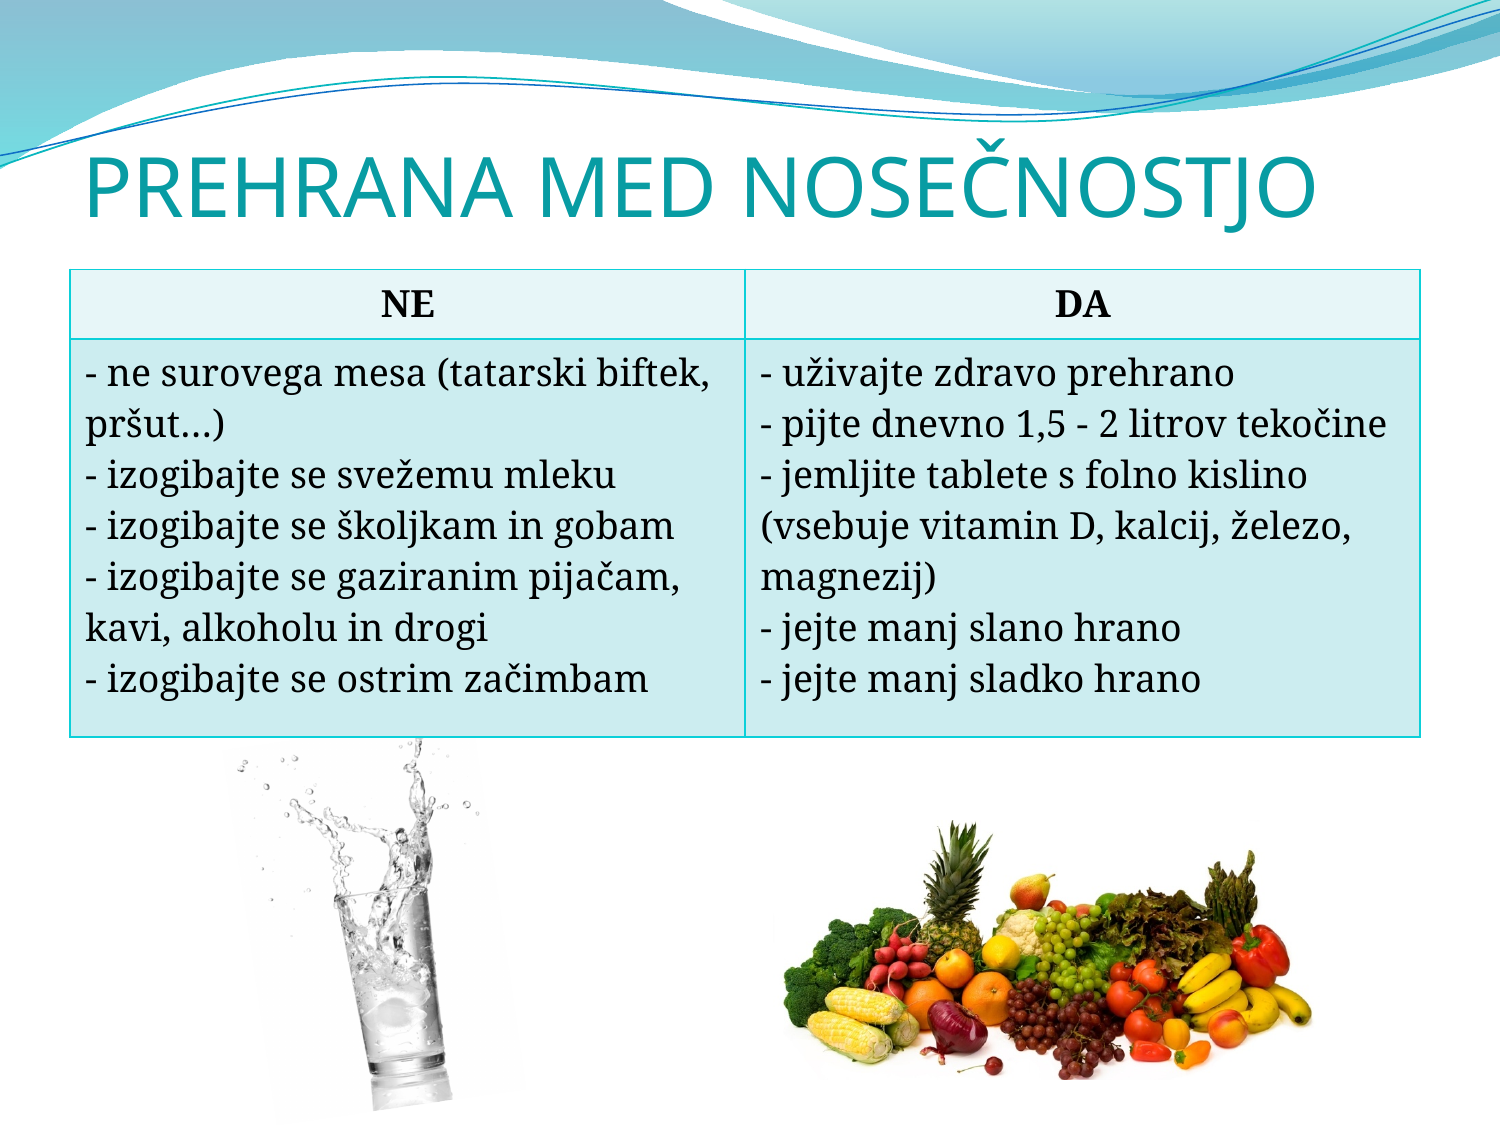

# PREHRANA MED NOSEČNOSTJO
| NE | DA |
| --- | --- |
| - ne surovega mesa (tatarski biftek, pršut…) - izogibajte se svežemu mleku - izogibajte se školjkam in gobam - izogibajte se gaziranim pijačam, kavi, alkoholu in drogi - izogibajte se ostrim začimbam | - uživajte zdravo prehrano - pijte dnevno 1,5 - 2 litrov tekočine - jemljite tablete s folno kislino (vsebuje vitamin D, kalcij, železo, magnezij) - jejte manj slano hrano - jejte manj sladko hrano |